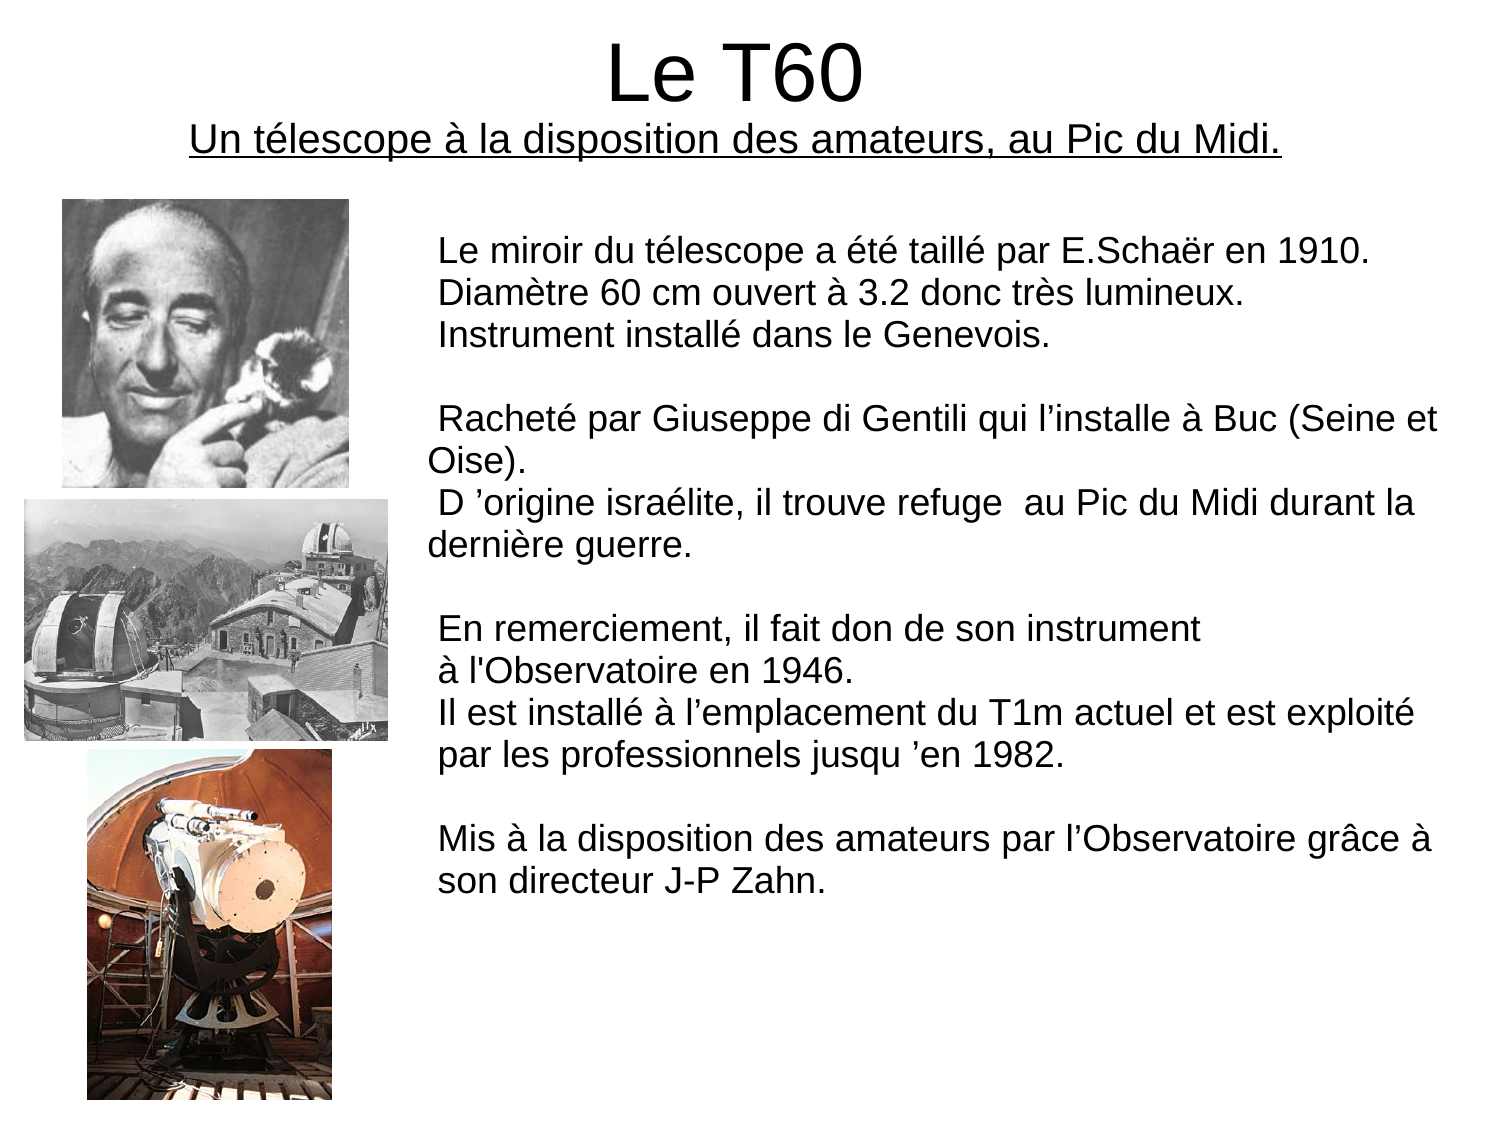

Le T60
Un télescope à la disposition des amateurs, au Pic du Midi.
 Le miroir du télescope a été taillé par E.Schaër en 1910.
 Diamètre 60 cm ouvert à 3.2 donc très lumineux.
 Instrument installé dans le Genevois.
 Racheté par Giuseppe di Gentili qui l’installe à Buc (Seine et Oise).
 D ’origine israélite, il trouve refuge au Pic du Midi durant la dernière guerre.
 En remerciement, il fait don de son instrument
 à l'Observatoire en 1946.
 Il est installé à l’emplacement du T1m actuel et est exploité
 par les professionnels jusqu ’en 1982.
 Mis à la disposition des amateurs par l’Observatoire grâce à
 son directeur J-P Zahn.